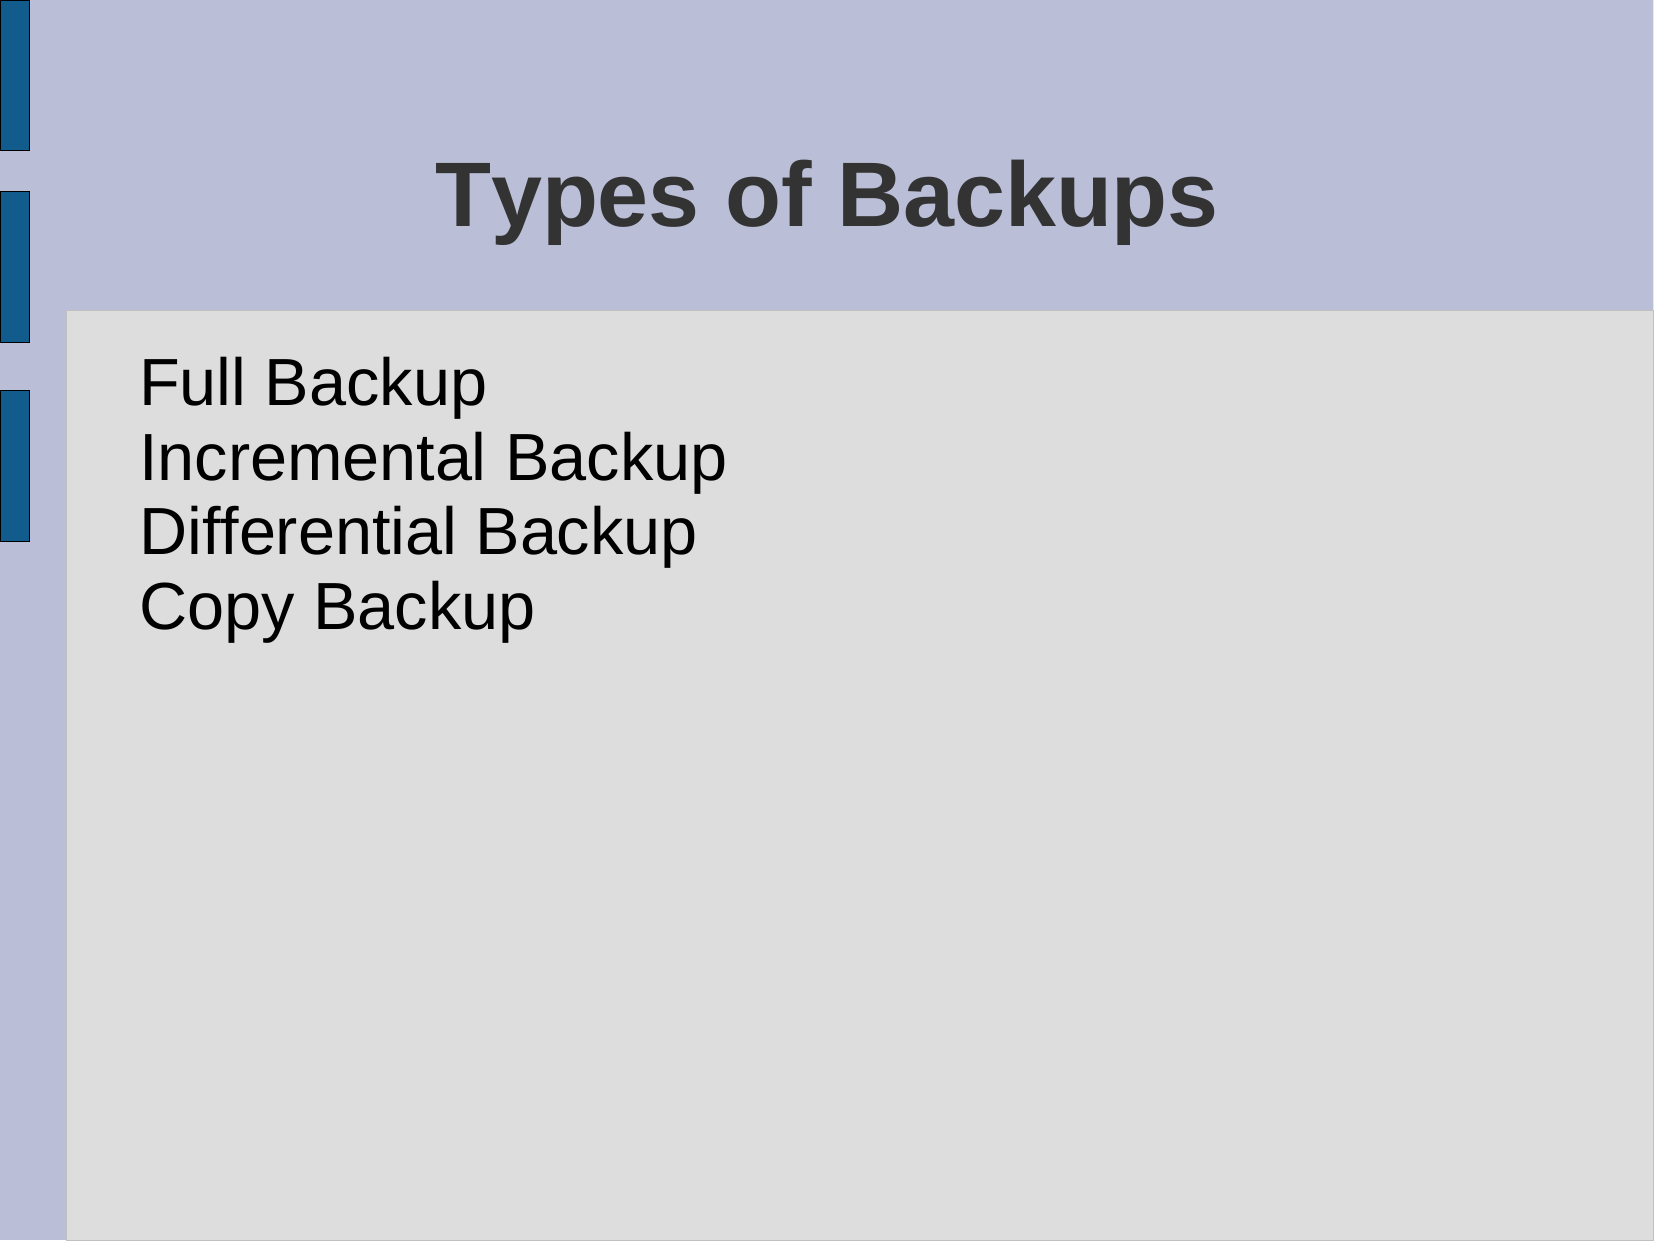

# Types of Backups
Full Backup
Incremental Backup
Differential Backup
Copy Backup